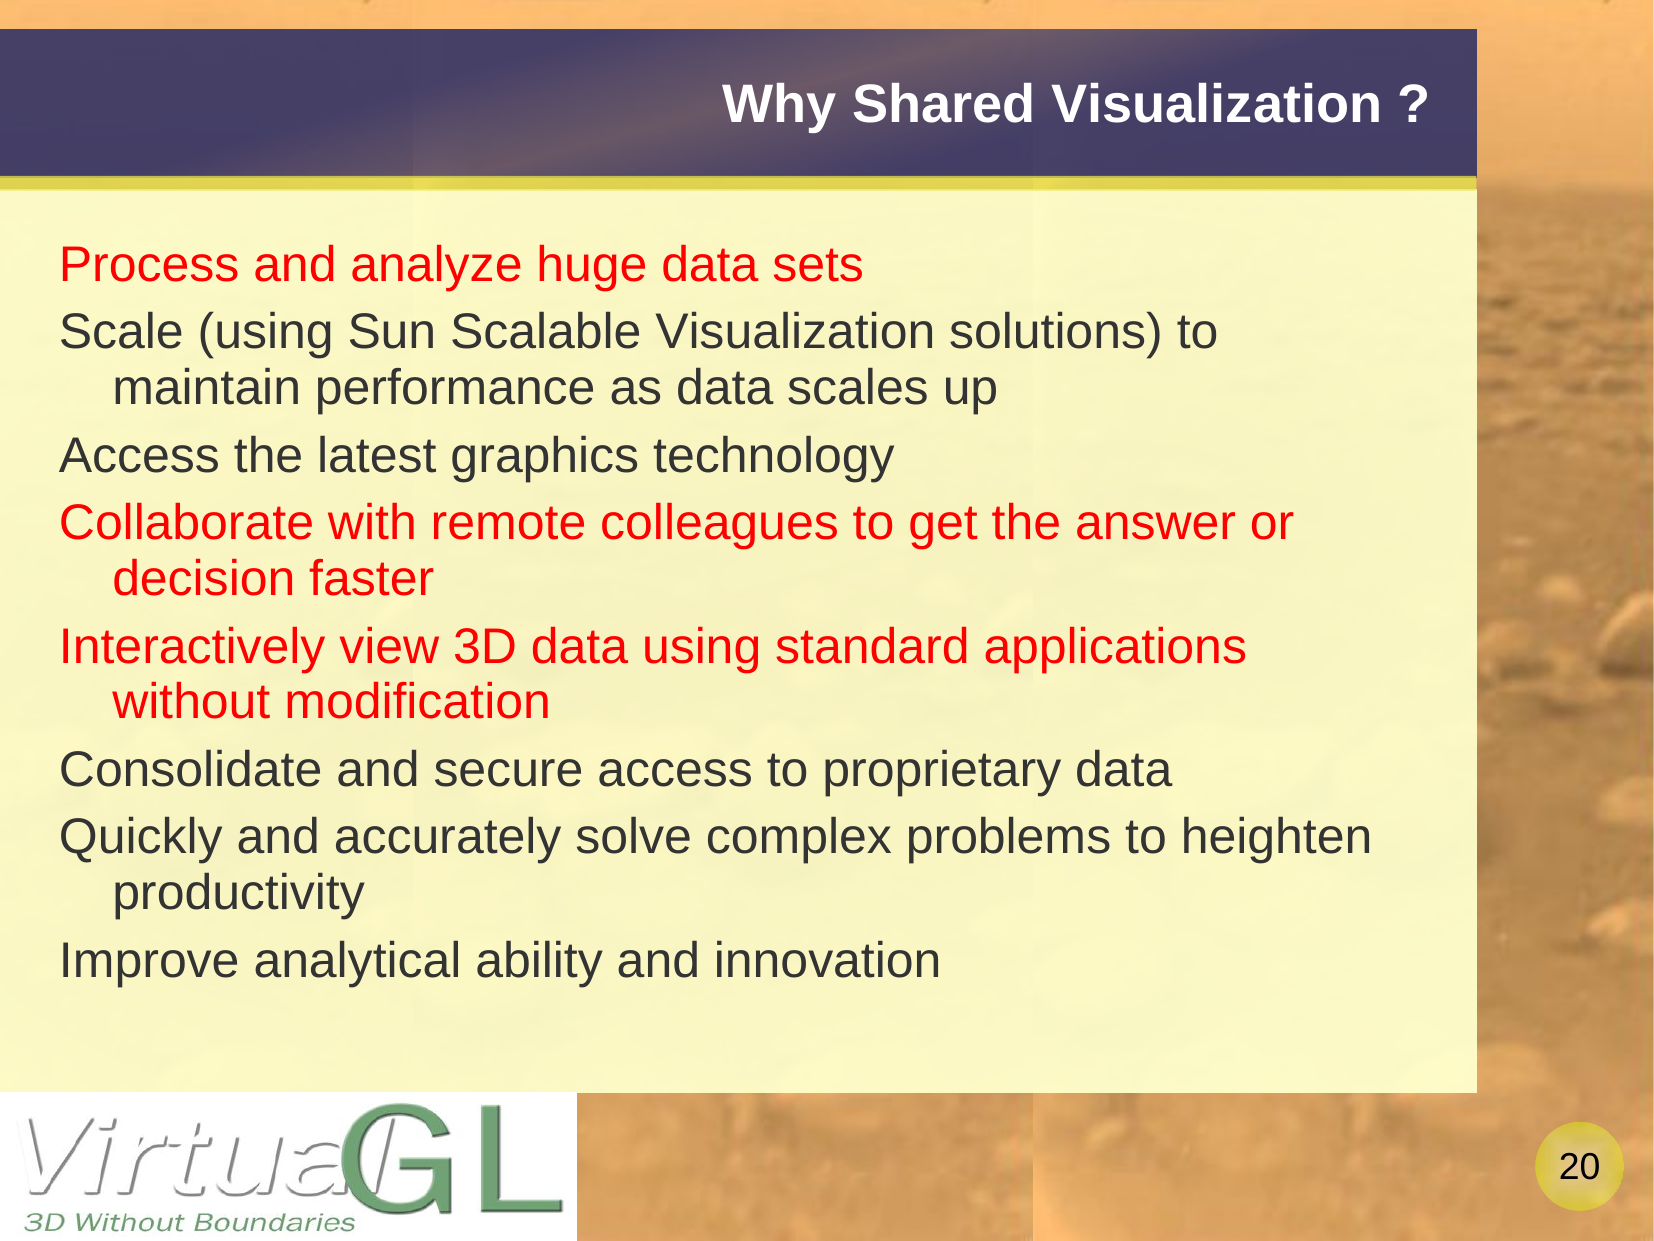

# Why Shared Visualization ?
Process and analyze huge data sets
Scale (using Sun Scalable Visualization solutions) to maintain performance as data scales up
Access the latest graphics technology
Collaborate with remote colleagues to get the answer or decision faster
Interactively view 3D data using standard applications without modification
Consolidate and secure access to proprietary data
Quickly and accurately solve complex problems to heighten productivity
Improve analytical ability and innovation